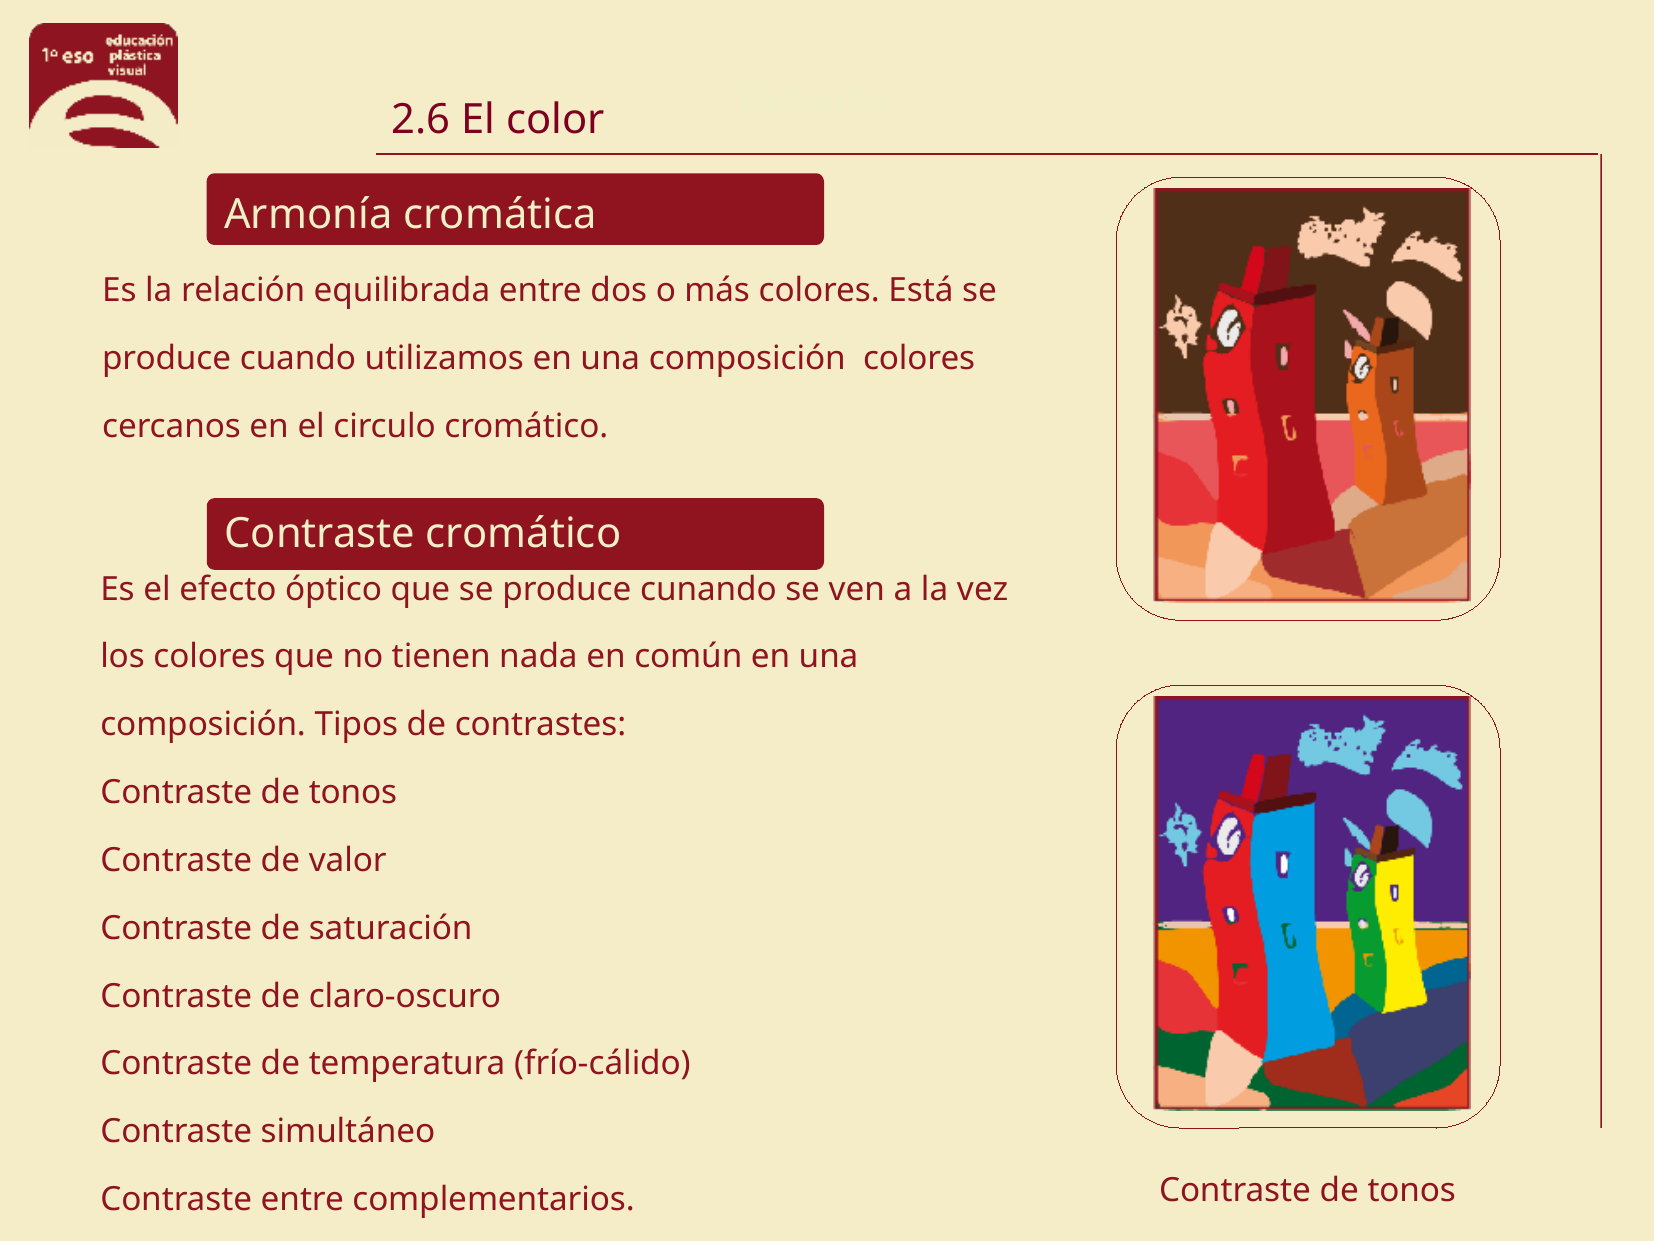

Elemento
2.6 El color
Armonía cromática
Es la relación equilibrada entre dos o más colores. Está se produce cuando utilizamos en una composición colores cercanos en el circulo cromático.
#
Contraste cromático
Es el efecto óptico que se produce cunando se ven a la vez los colores que no tienen nada en común en una composición. Tipos de contrastes:
Contraste de tonos
Contraste de valor
Contraste de saturación
Contraste de claro-oscuro
Contraste de temperatura (frío-cálido)
Contraste simultáneo
Contraste entre complementarios.
Contraste de tonos